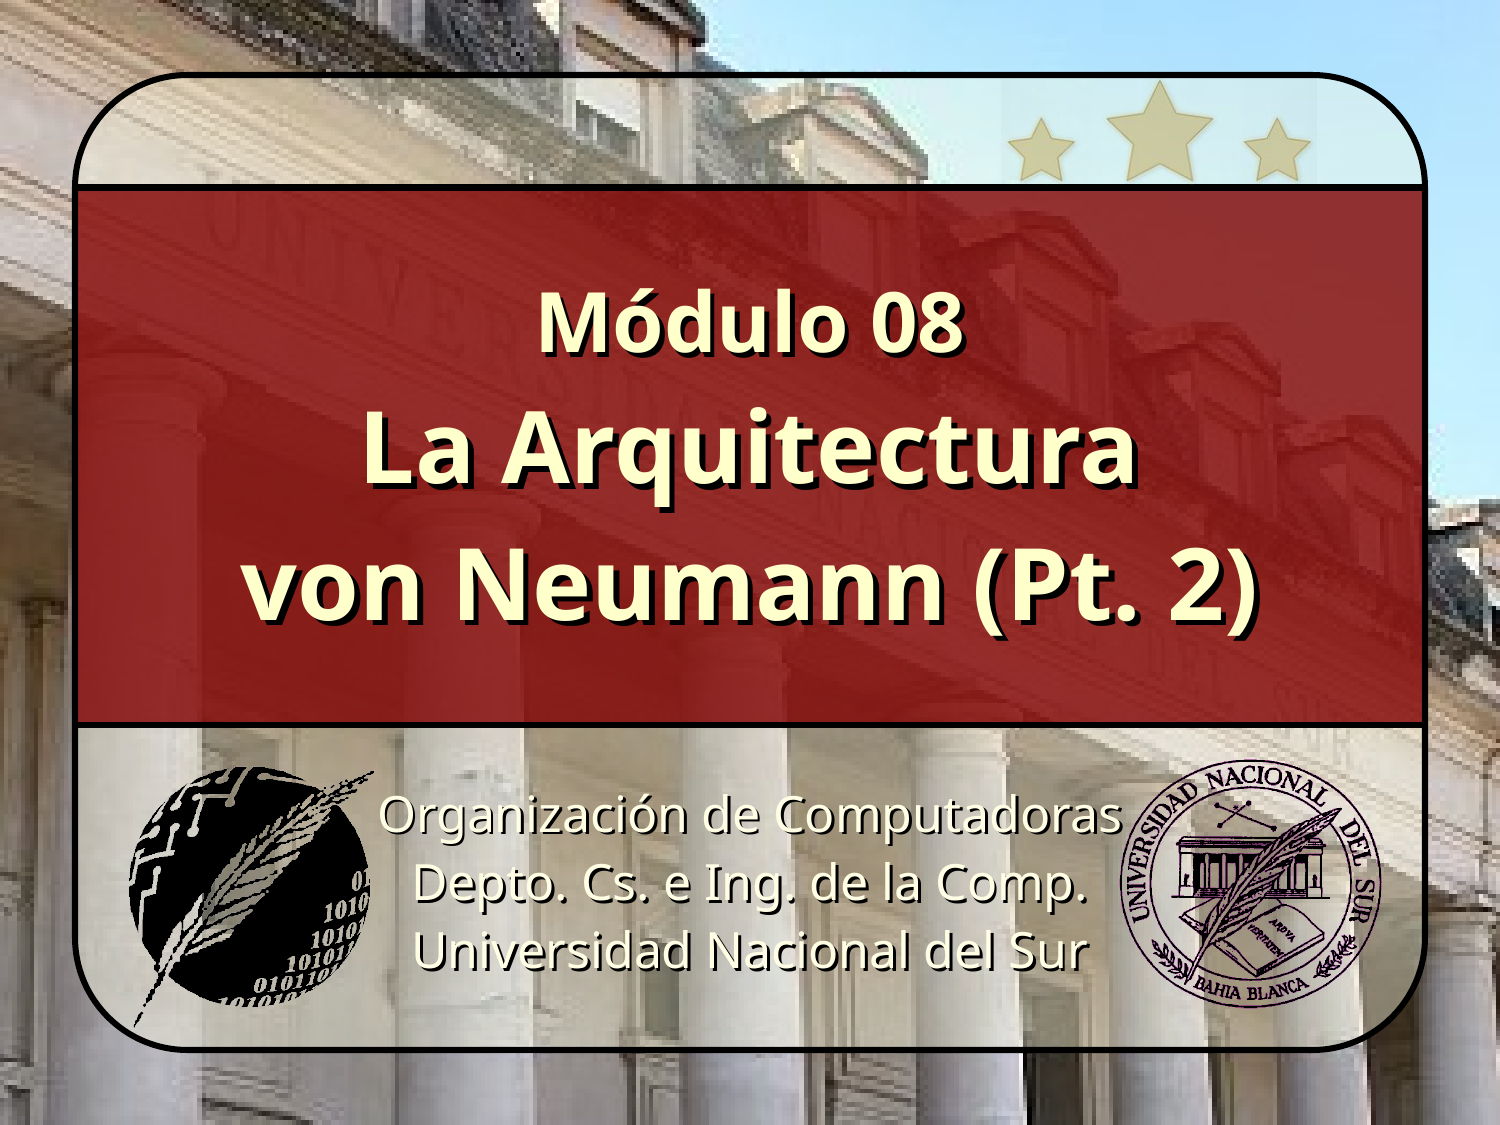

# Módulo 08 La Arquitectura von Neumann (Pt. 2)